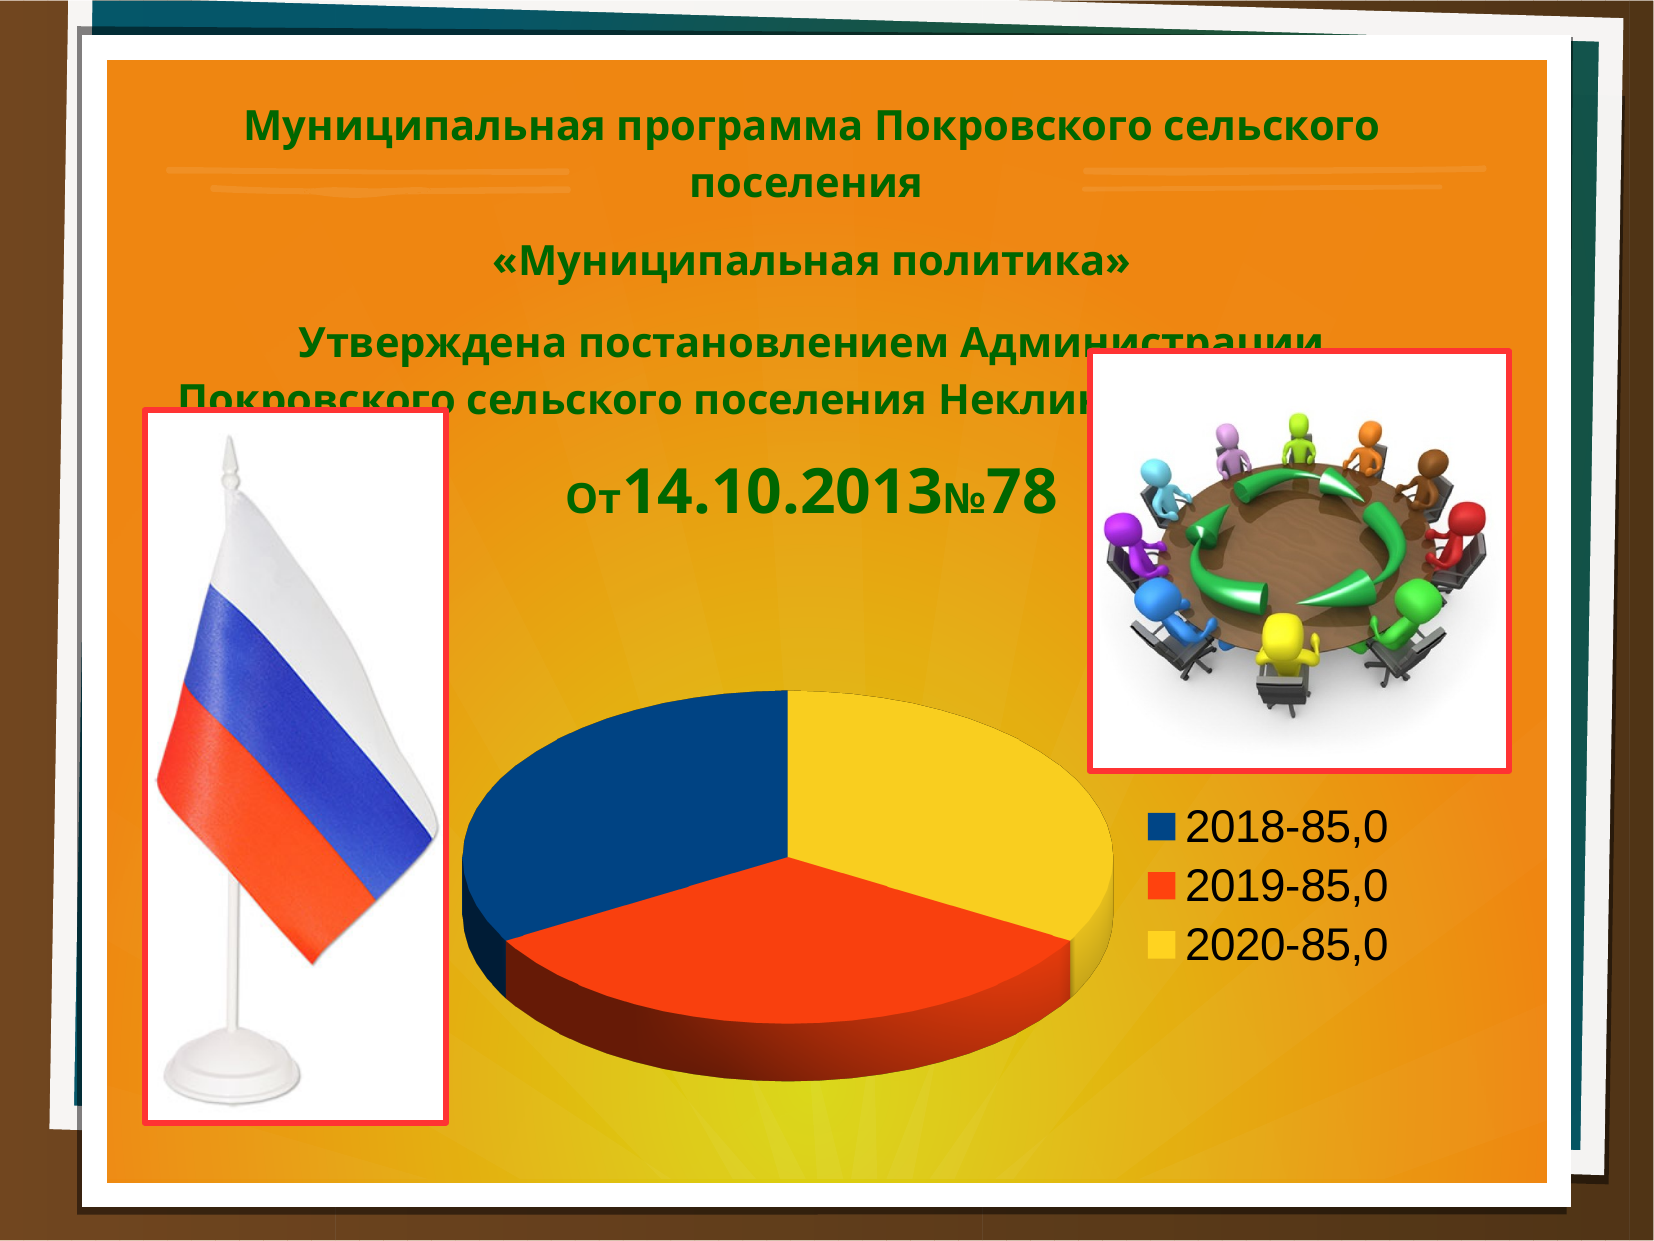

Муниципальная программа Покровского сельского поселения
«Муниципальная политика»
Утверждена постановлением Администрации Покровского сельского поселения Неклиновского района
От14.10.2013№78
[unsupported chart]